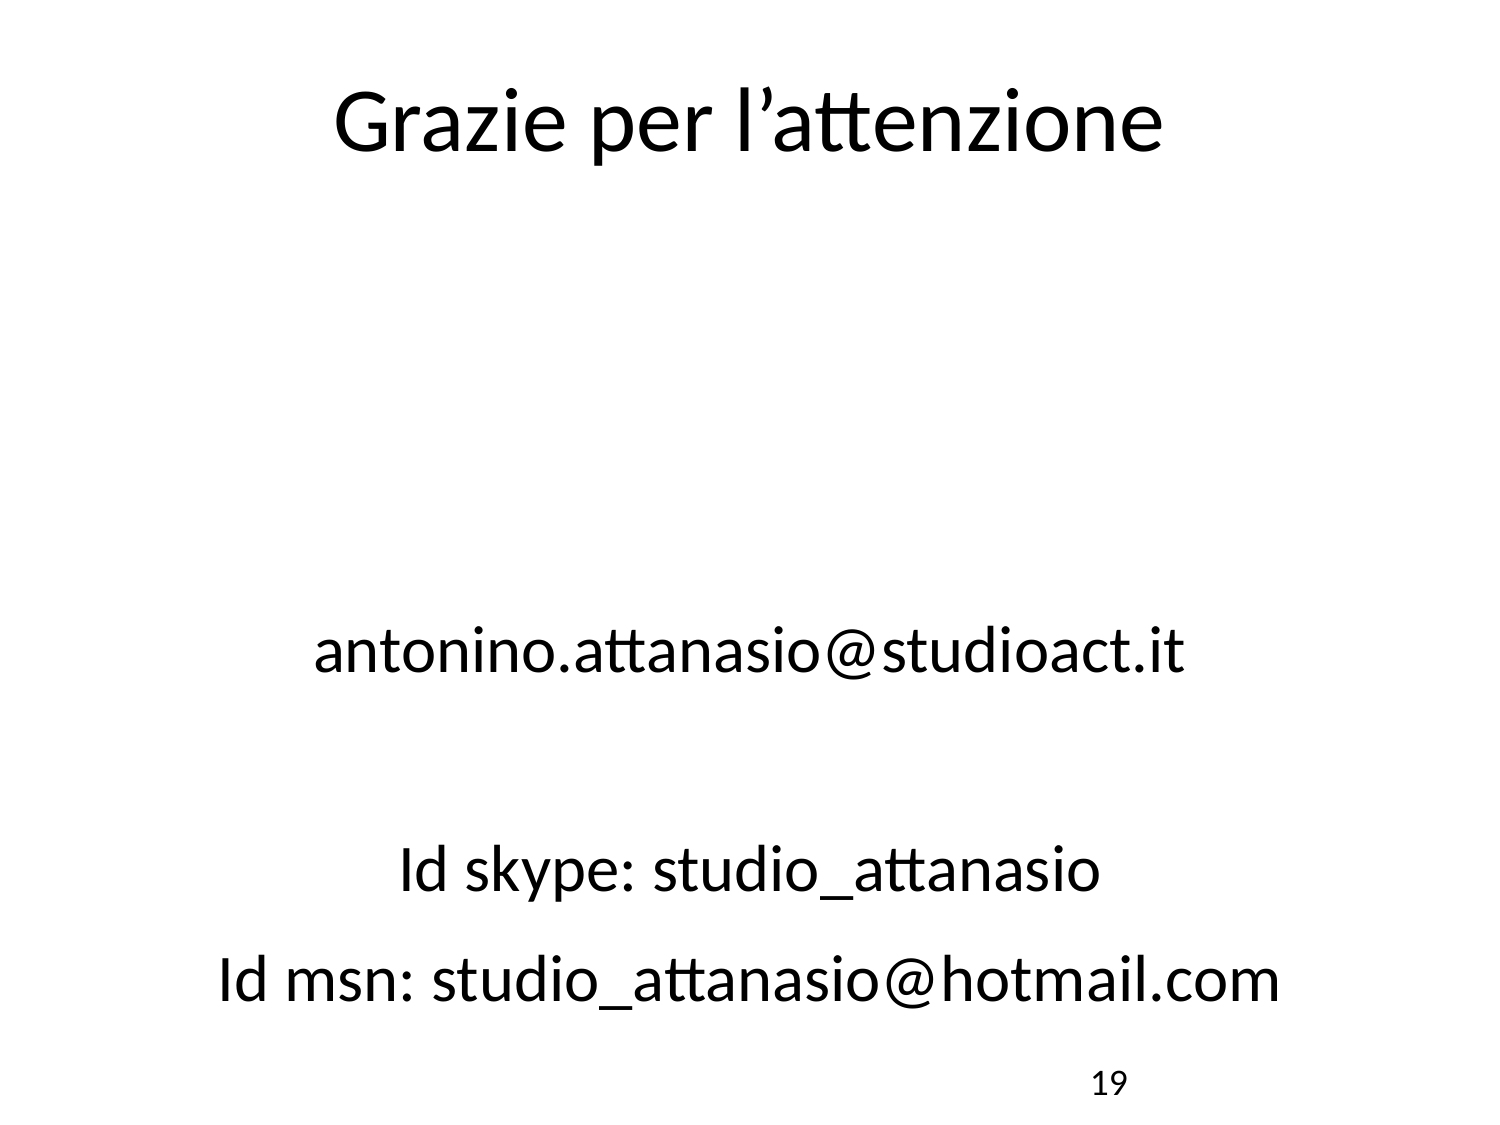

# Grazie per l’attenzione
antonino.attanasio@studioact.it
Id skype: studio_attanasio
Id msn: studio_attanasio@hotmail.com